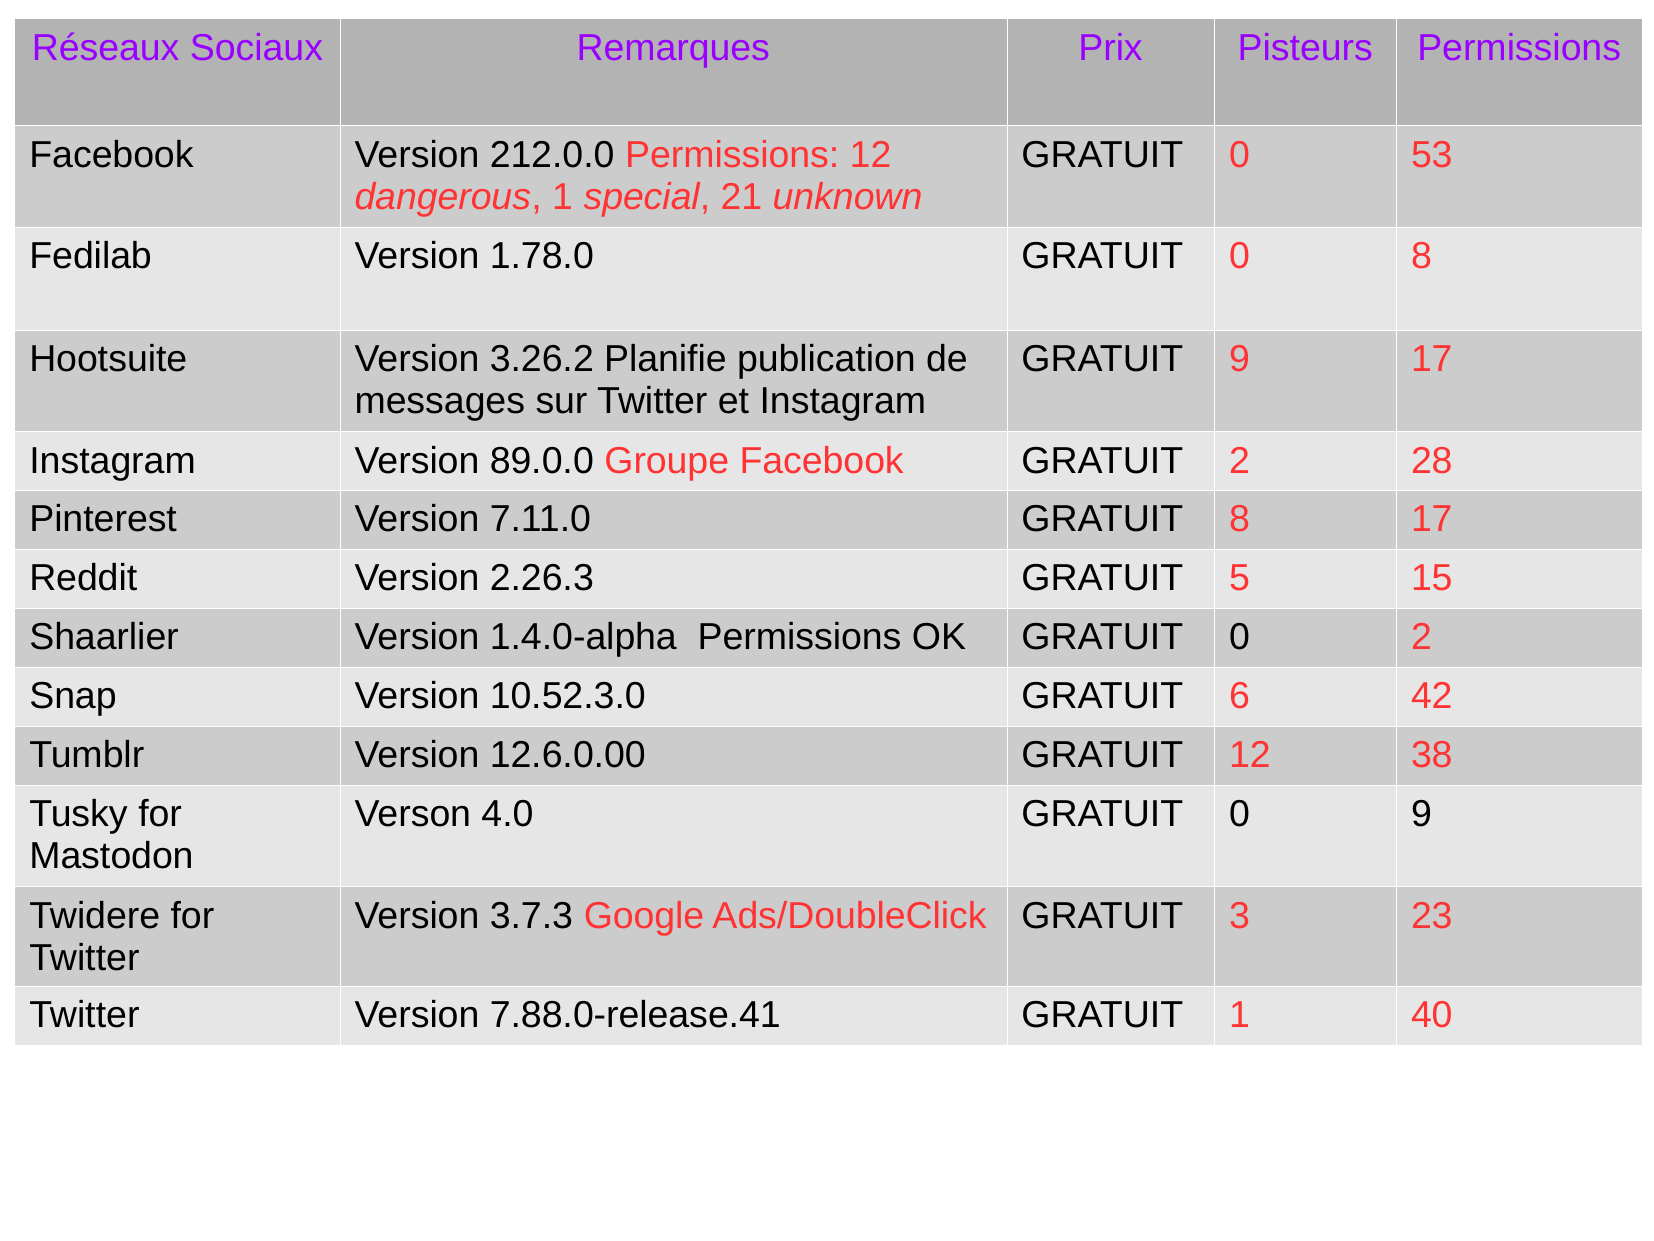

| Réseaux sociaux | Remarques | Prix | Pisteurs | Permissions |
| --- | --- | --- | --- | --- |
| Facebook | Version 212.0.0 Permissions: 12 dangerous, 1 special, 21 unknown | GRATUIT | 0 | 53 |
| Fedilab | Version 1.78.0 | GRATUIT | 0 | 8 |
| Hootsuite | Version 3.26.2 Planifie publication de messages sur Twitter et Instagram | GRATUIT | 9 | 17 |
| Instagram | Version 89.0.0 Groupe Facebook | GRATUIT | 2 | 28 |
| Pinterest | Version 7.11.0 | GRATUIT | 8 | 17 |
| Reddit | Version 2.26.3 | GRATUIT | 5 | 15 |
| Shaarlier | Version 1.4.0-alpha Permissions OK | GRATUIT | 0 | 2 |
| Snap | Version 10.52.3.0 | GRATUIT | 6 | 42 |
| Tumblr | Version 12.6.0.00 | GRATUIT | 12 | 38 |
| Tusky for Mastodon | Verson 4.0 | GRATUIT | 0 | 9 |
| Twidere for Twitter | Version 3.7.3 Google Ads/DoubleClick | GRATUIT | 3 | 23 |
| Twitter | Version 7.88.0-release.41 | GRATUIT | 1 | 40 |